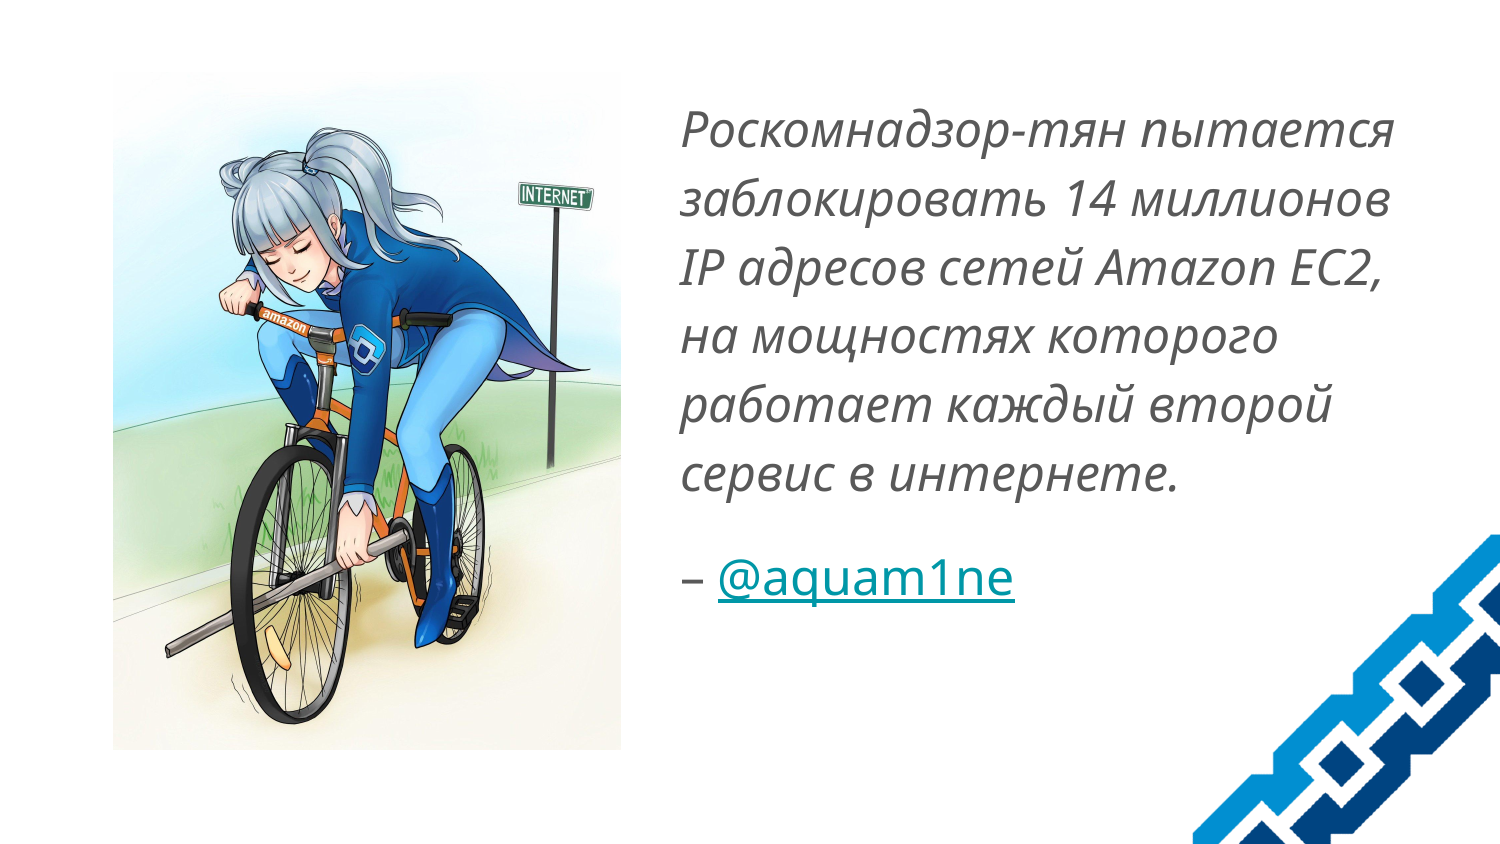

# Роскомнадзор-тян пытается заблокировать 14 миллионов IP адресов сетей Amazon EC2, на мощностях которого работает каждый второй сервис в интернете.
– @aquam1ne